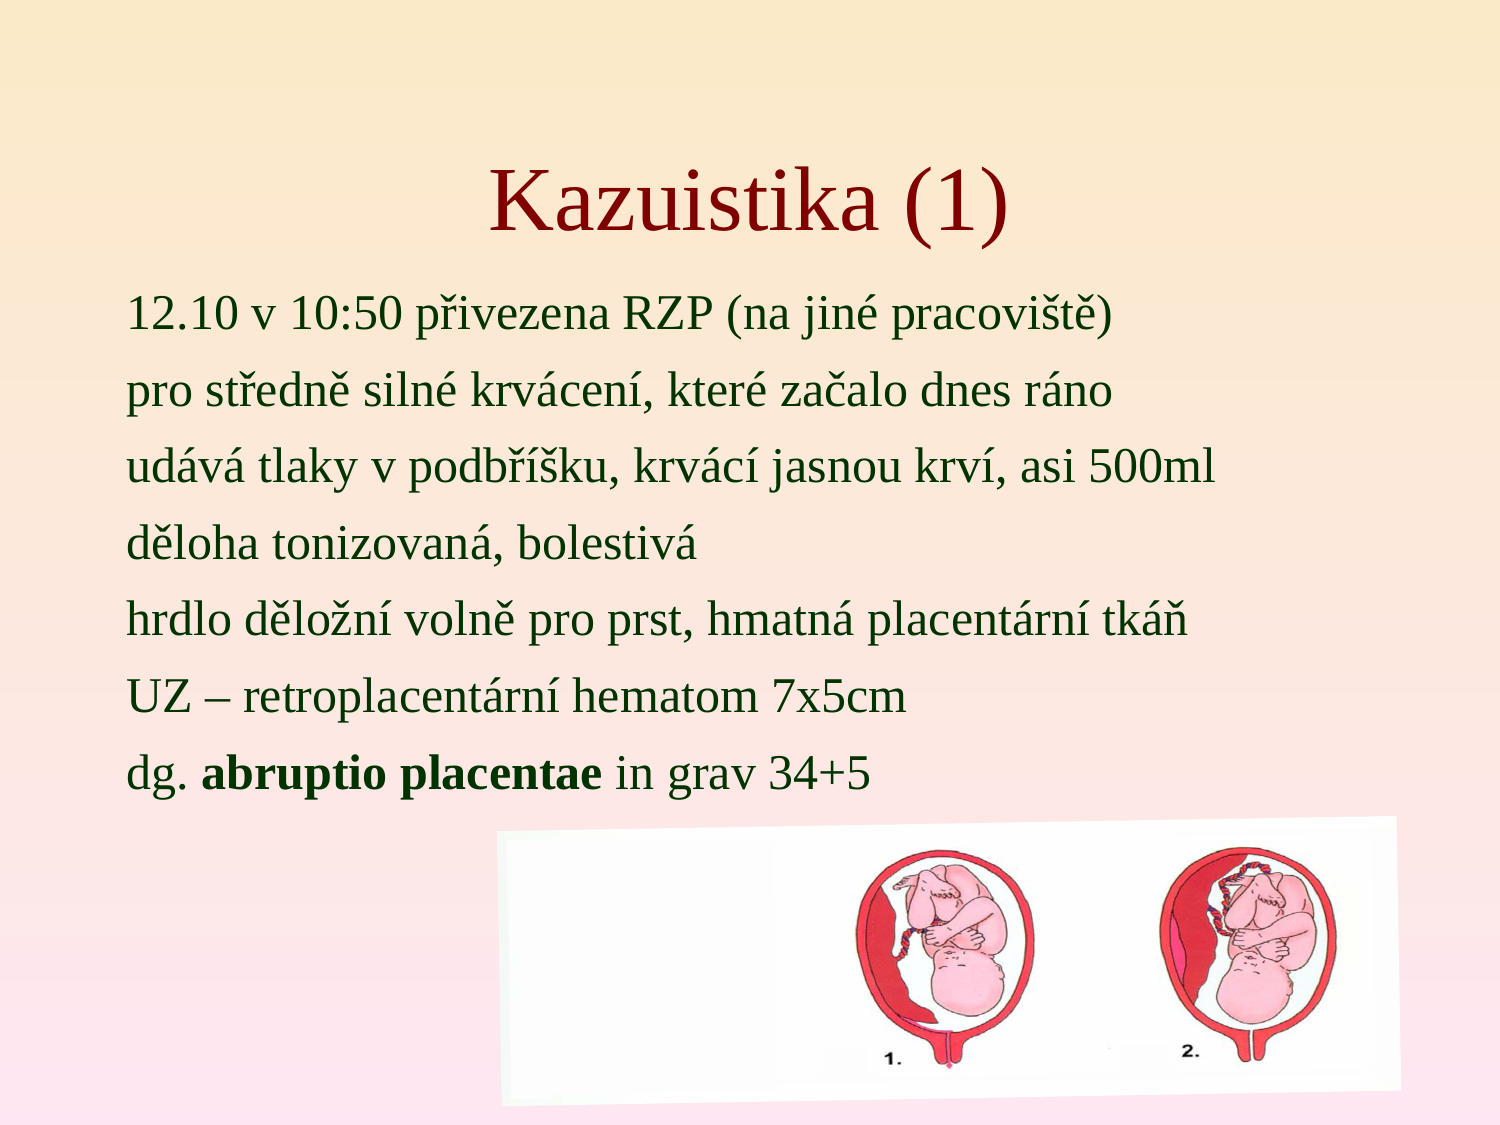

# Kazuistika (1)
12.10 v 10:50 přivezena RZP (na jiné pracoviště)
pro středně silné krvácení, které začalo dnes ráno
udává tlaky v podbříšku, krvácí jasnou krví, asi 500ml
děloha tonizovaná, bolestivá
hrdlo děložní volně pro prst, hmatná placentární tkáň
UZ – retroplacentární hematom 7x5cm
dg. abruptio placentae in grav 34+5